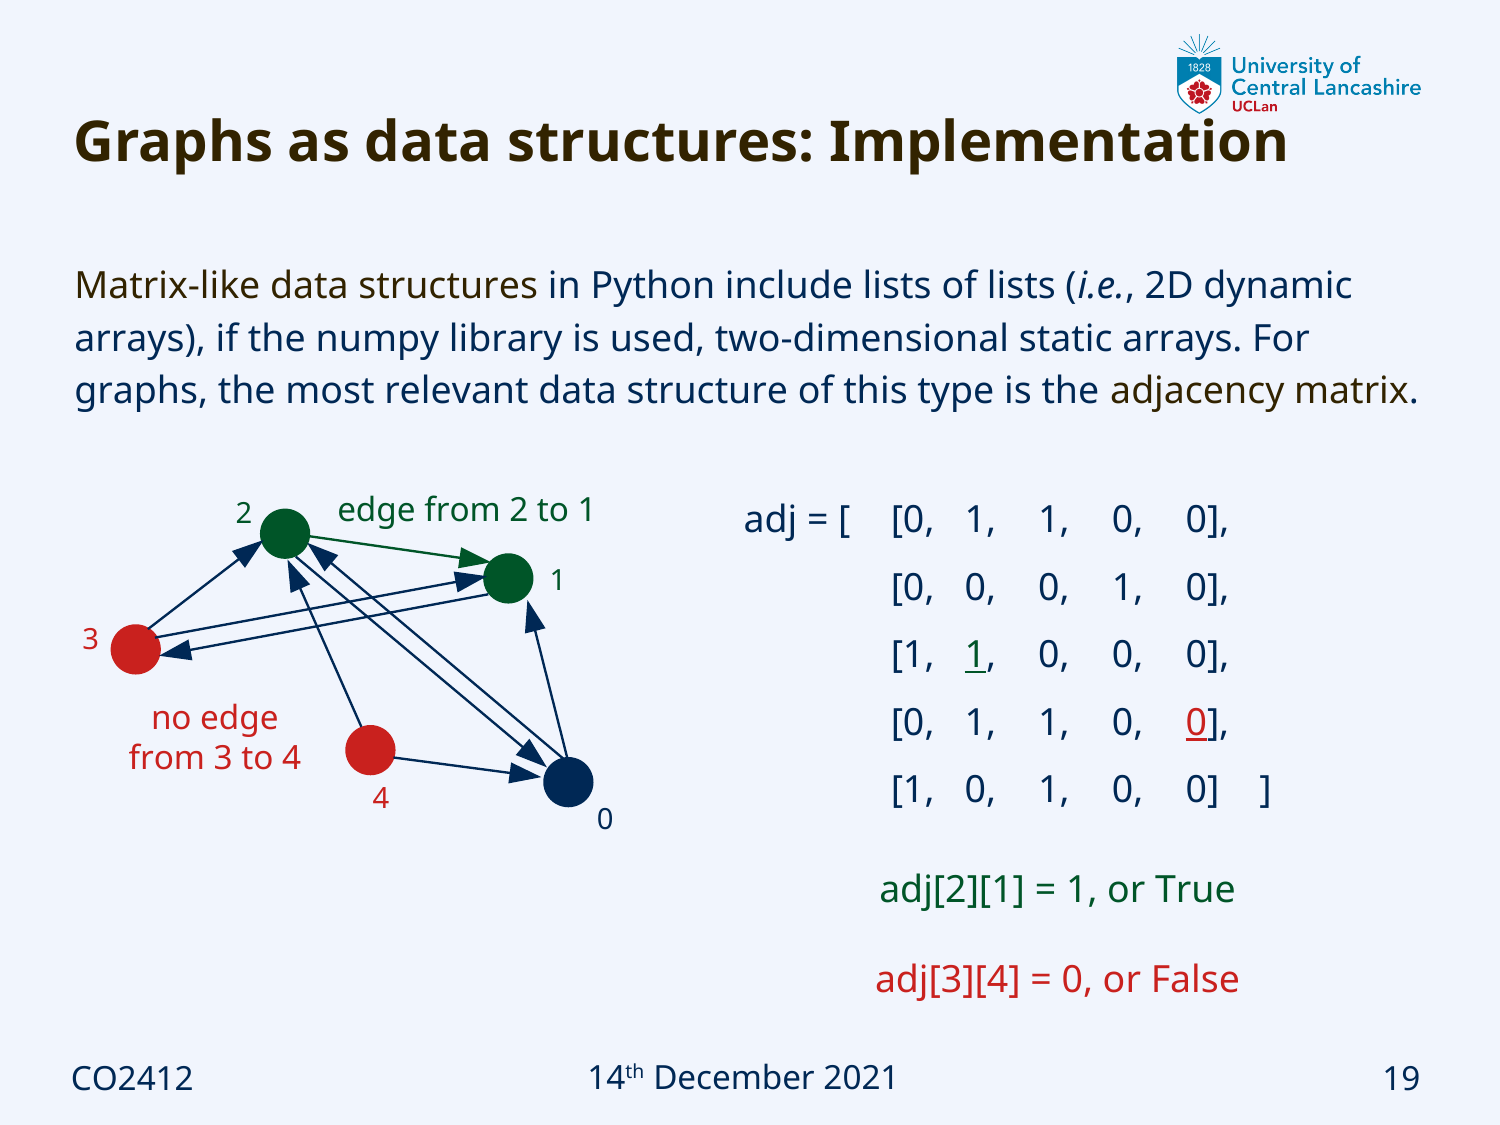

# Graphs as data structures: Implementation
Matrix-like data structures in Python include lists of lists (i.e., 2D dynamic arrays), if the numpy library is used, two-dimensional static arrays. For graphs, the most relevant data structure of this type is the adjacency matrix.
edge from 2 to 1
2
adj = [	[0,	1,	1,	0,	0],
		[0,	0,	0,	1,	0],
		[1,	1,	0,	0,	0],
		[0,	1,	1,	0,	0],
		[1,	0,	1,	0,	0]	]
1
3
no edge from 3 to 4
4
0
adj[2][1] = 1, or True
adj[3][4] = 0, or False